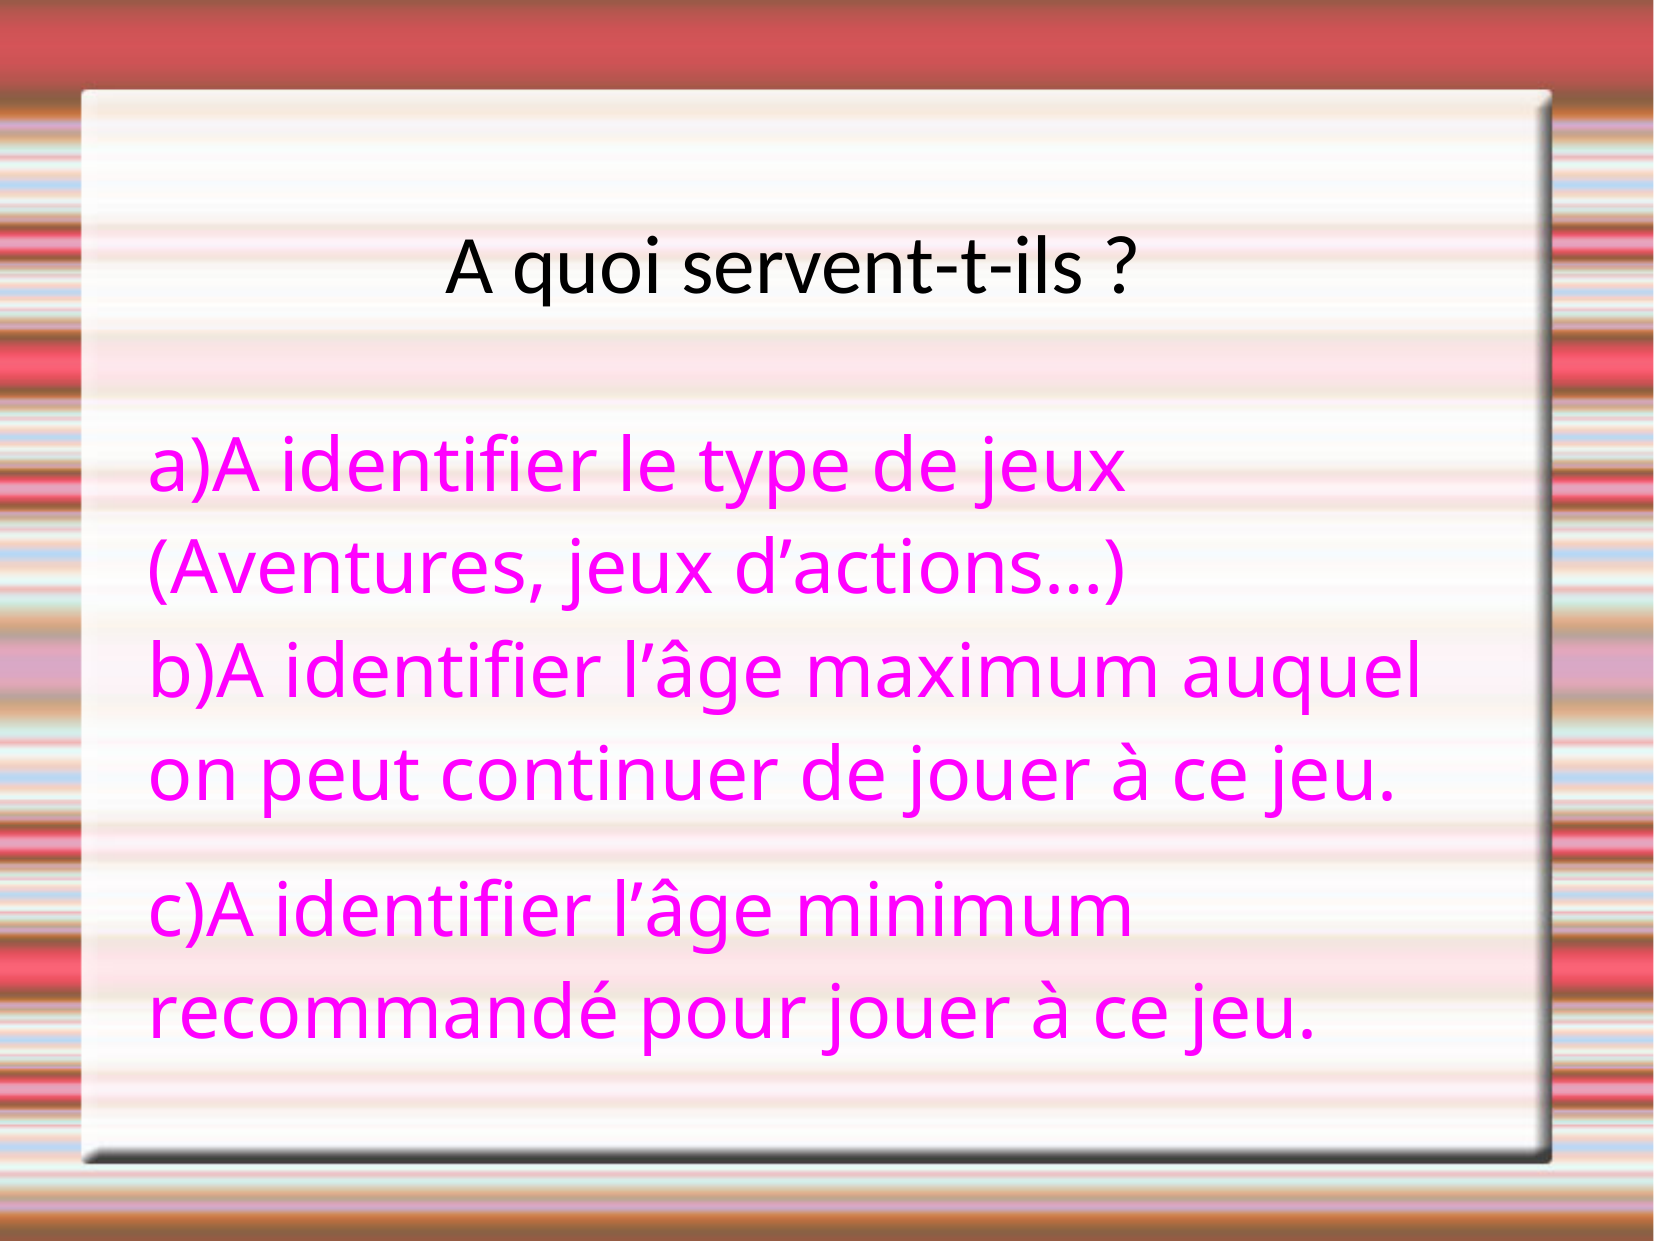

# A quoi servent-t-ils ?
a)A identifier le type de jeux (Aventures, jeux d’actions…)
b)A identifier l’âge maximum auquel on peut continuer de jouer à ce jeu.
c)A identifier l’âge minimum recommandé pour jouer à ce jeu.